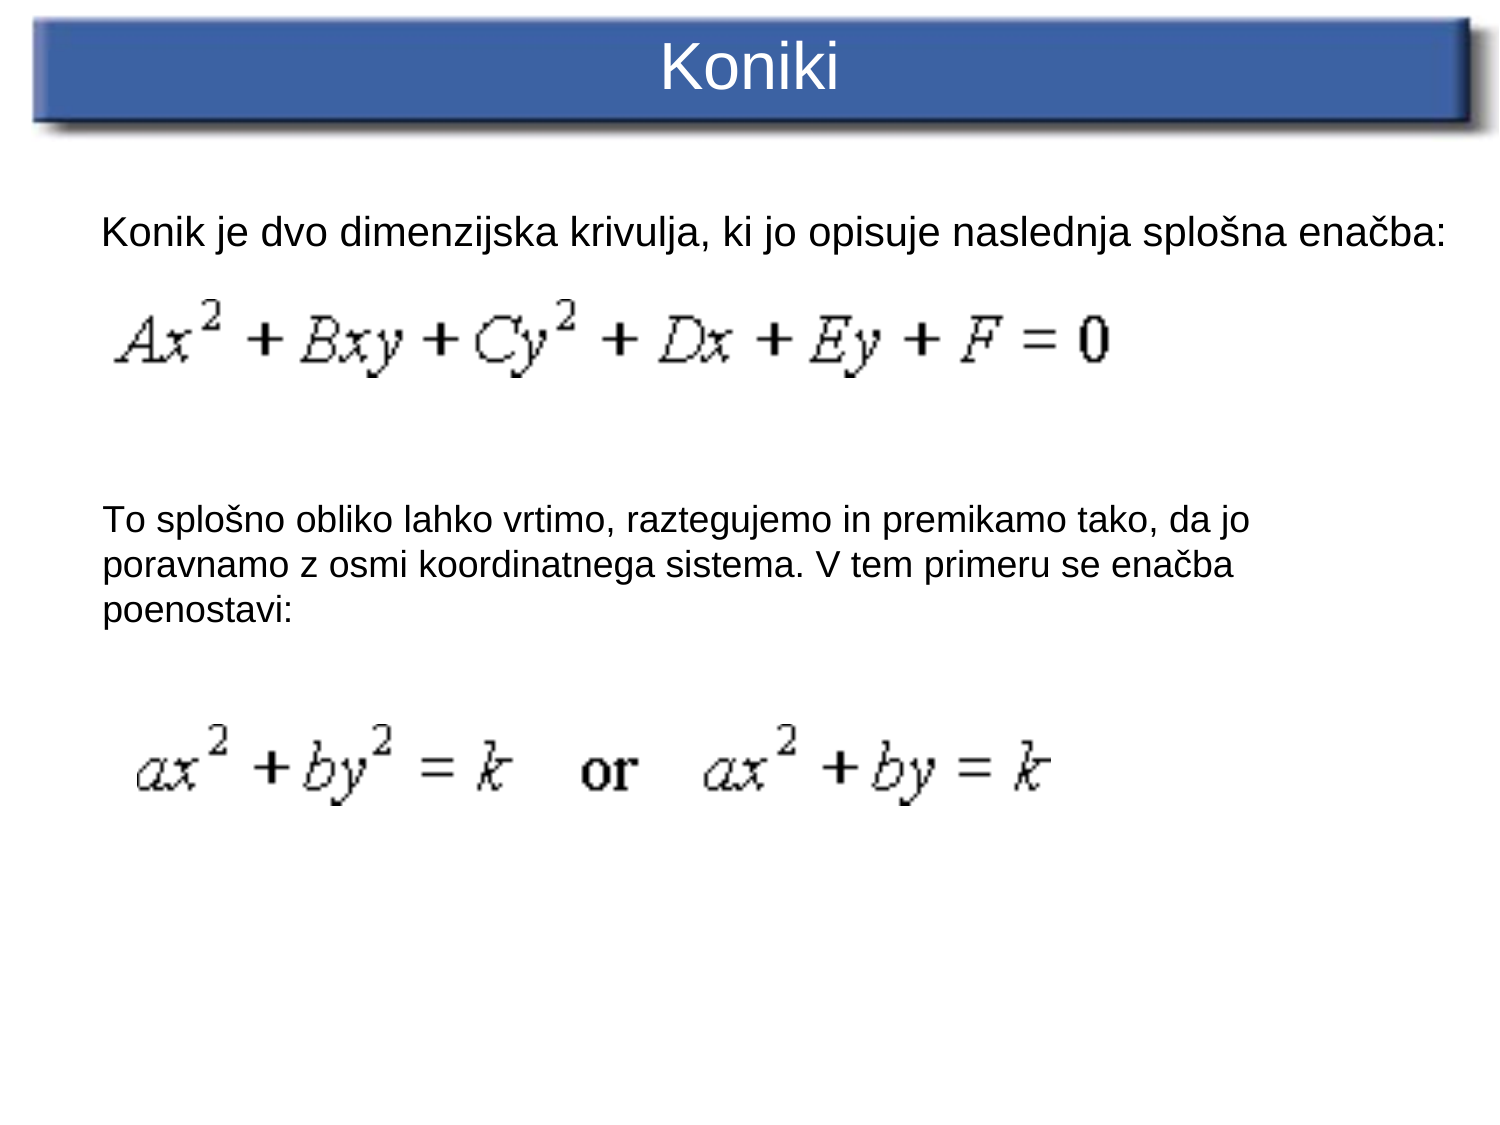

# Koniki
Konik je dvo dimenzijska krivulja, ki jo opisuje naslednja splošna enačba:
To splošno obliko lahko vrtimo, raztegujemo in premikamo tako, da jo poravnamo z osmi koordinatnega sistema. V tem primeru se enačba poenostavi: